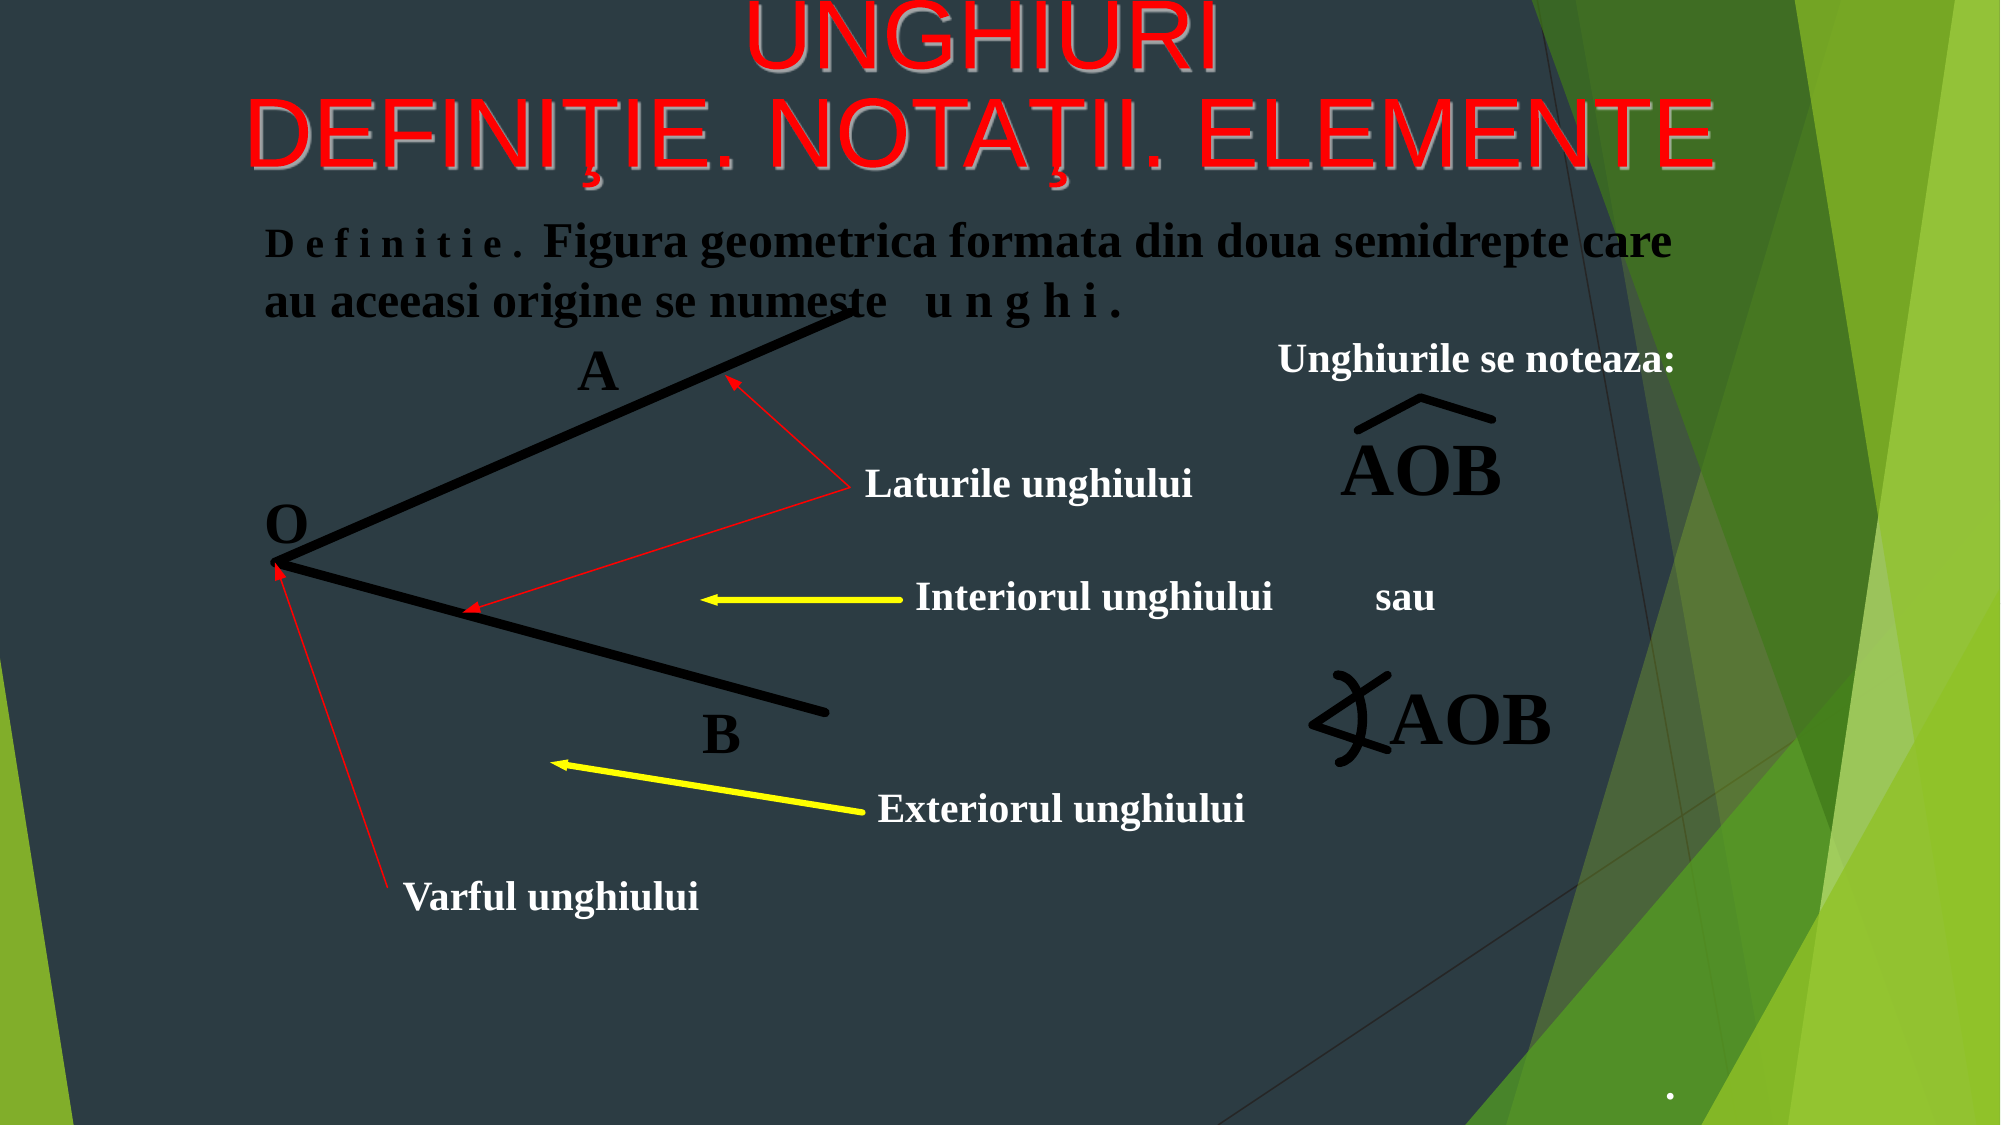

UNGHIURI
DEFINIŢIE. NOTAŢII. ELEMENTE
D e f i n i t i e . Figura geometrica formata din doua semidrepte care au aceeasi origine se numeste u n g h i .
Unghiurile se noteaza:
A
AOB
Laturile unghiului
O
Interiorul unghiului
 sau
AOB
B
Exteriorul unghiului
Varful unghiului
.